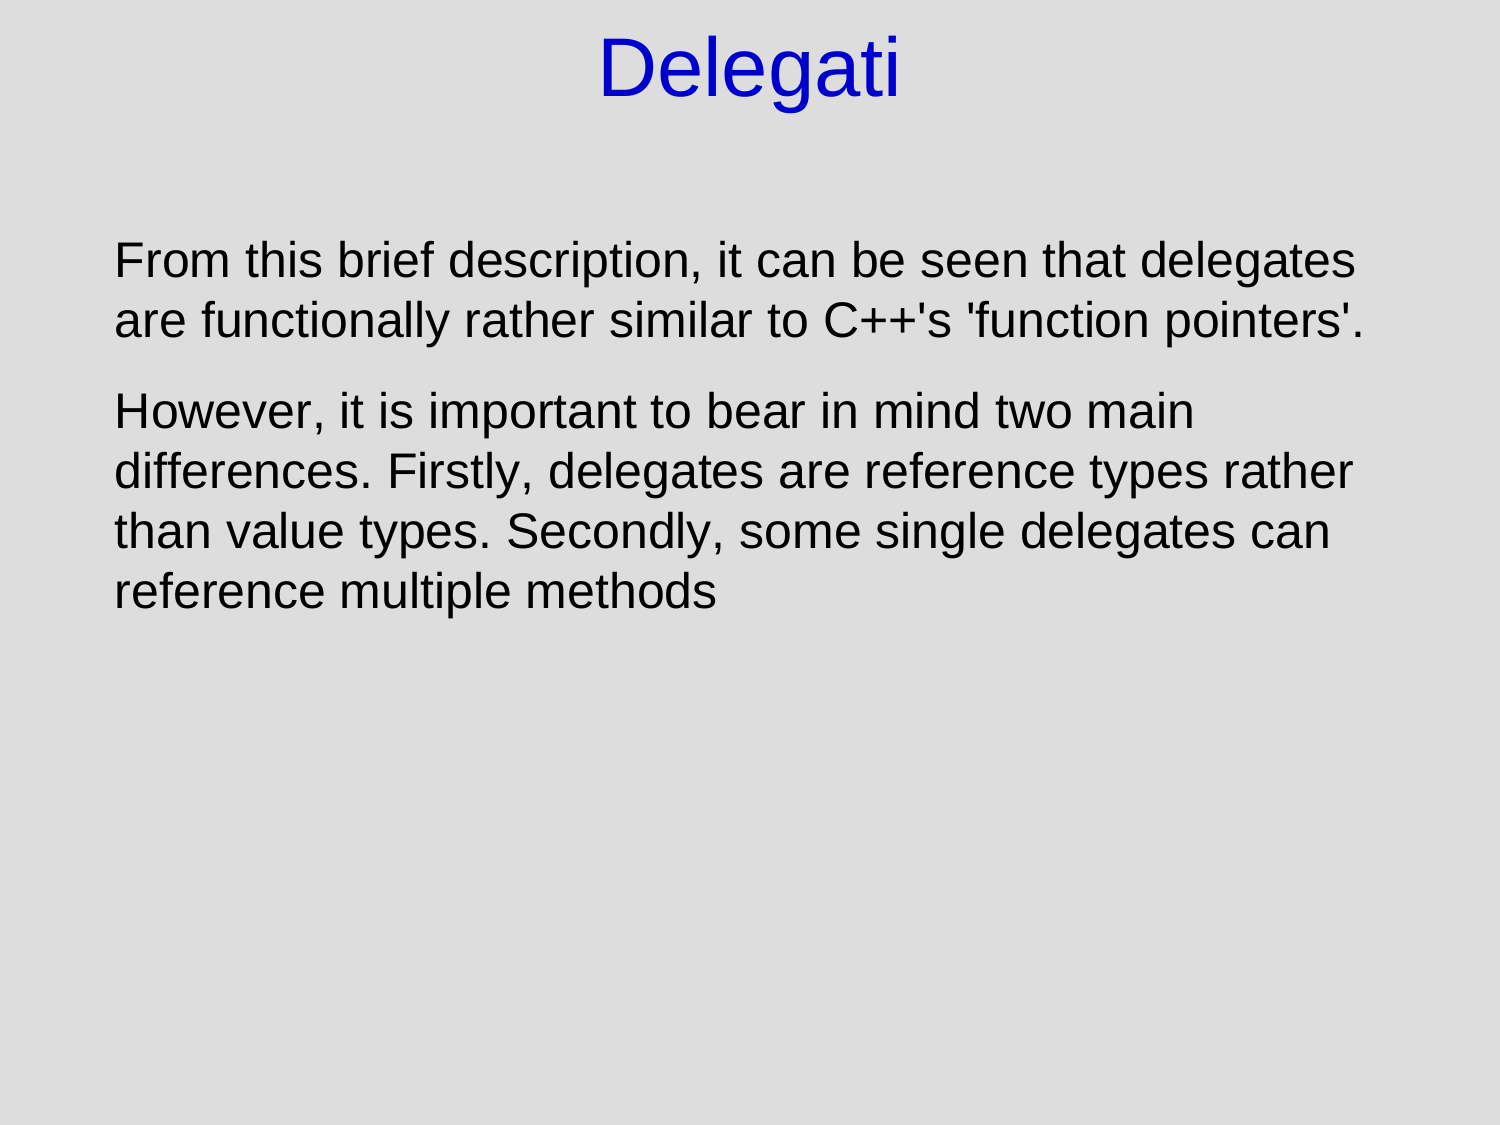

# Delegati
From this brief description, it can be seen that delegates are functionally rather similar to C++'s 'function pointers'.
However, it is important to bear in mind two main differences. Firstly, delegates are reference types rather than value types. Secondly, some single delegates can reference multiple methods